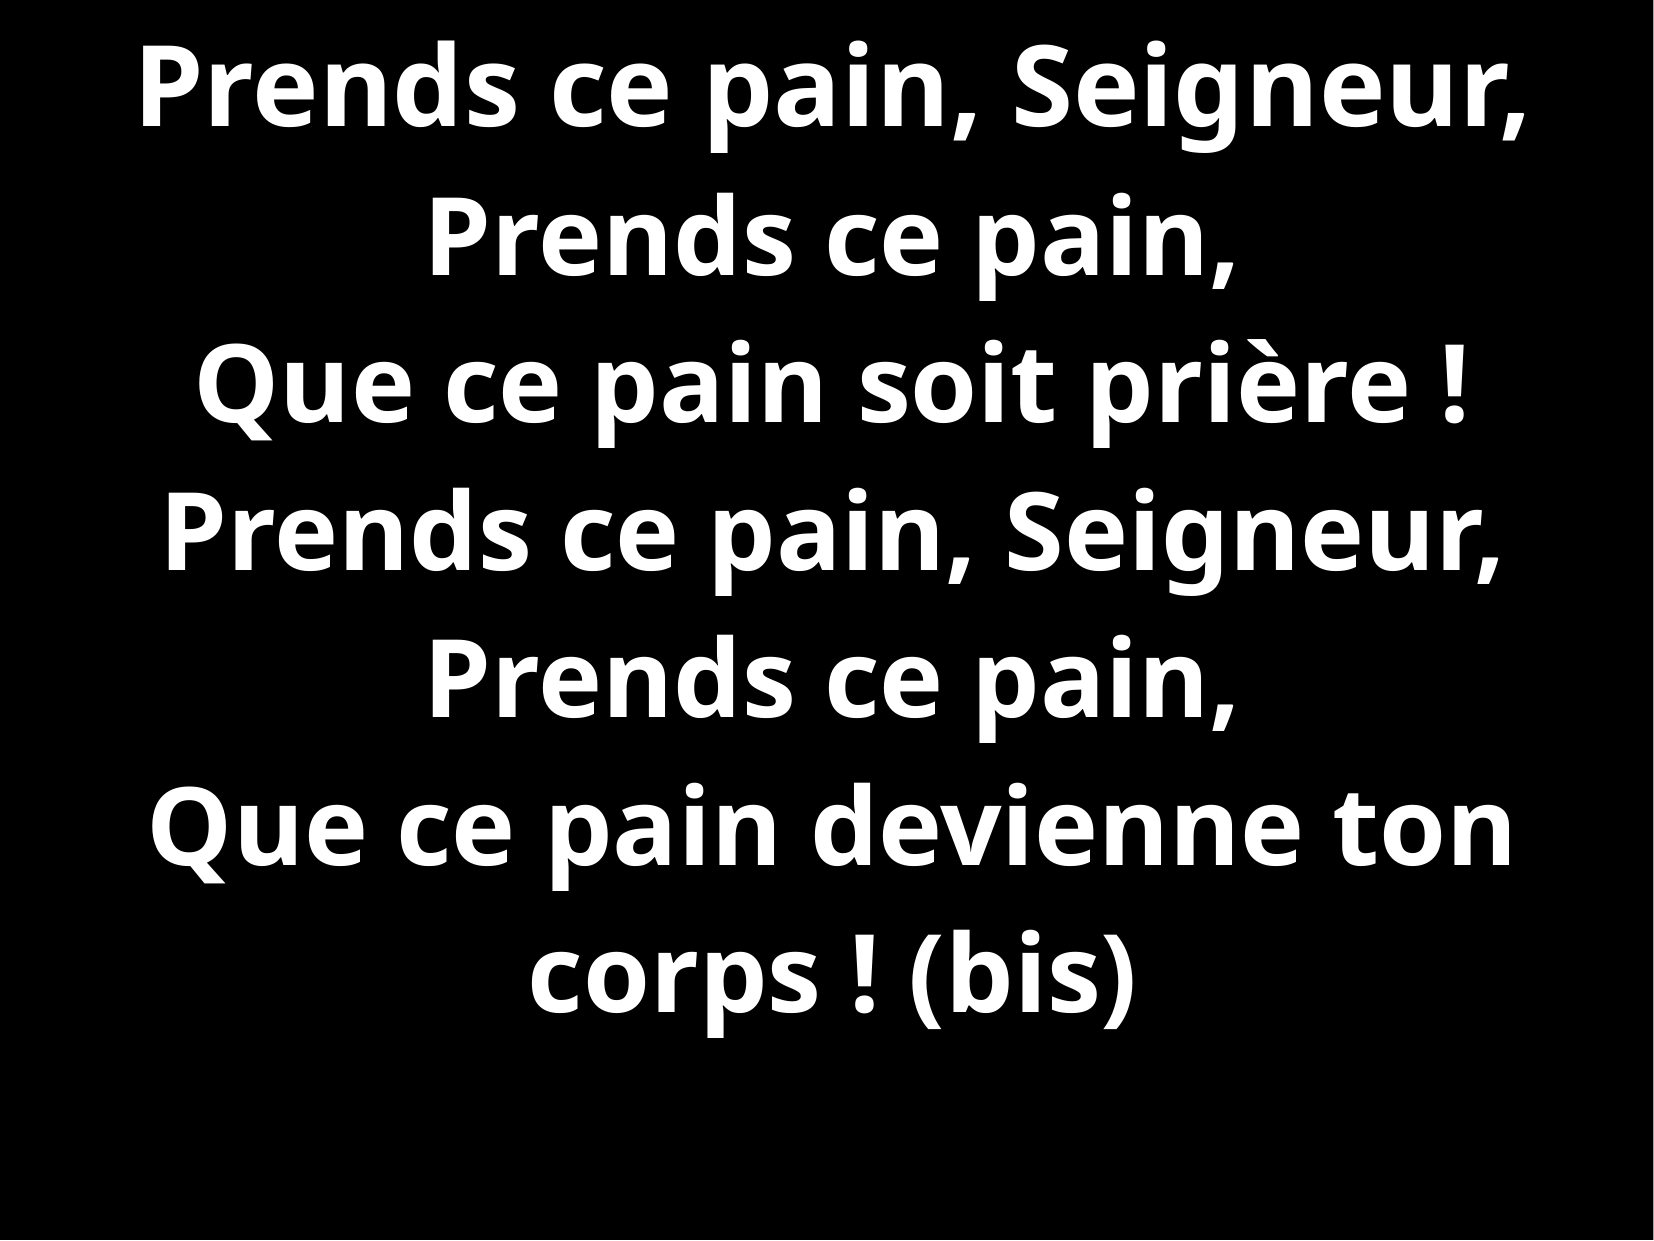

# Prends ce pain, Seigneur,
Prends ce pain,
Que ce pain soit prière !
Prends ce pain, Seigneur,
Prends ce pain,
Que ce pain devienne ton corps ! (bis)